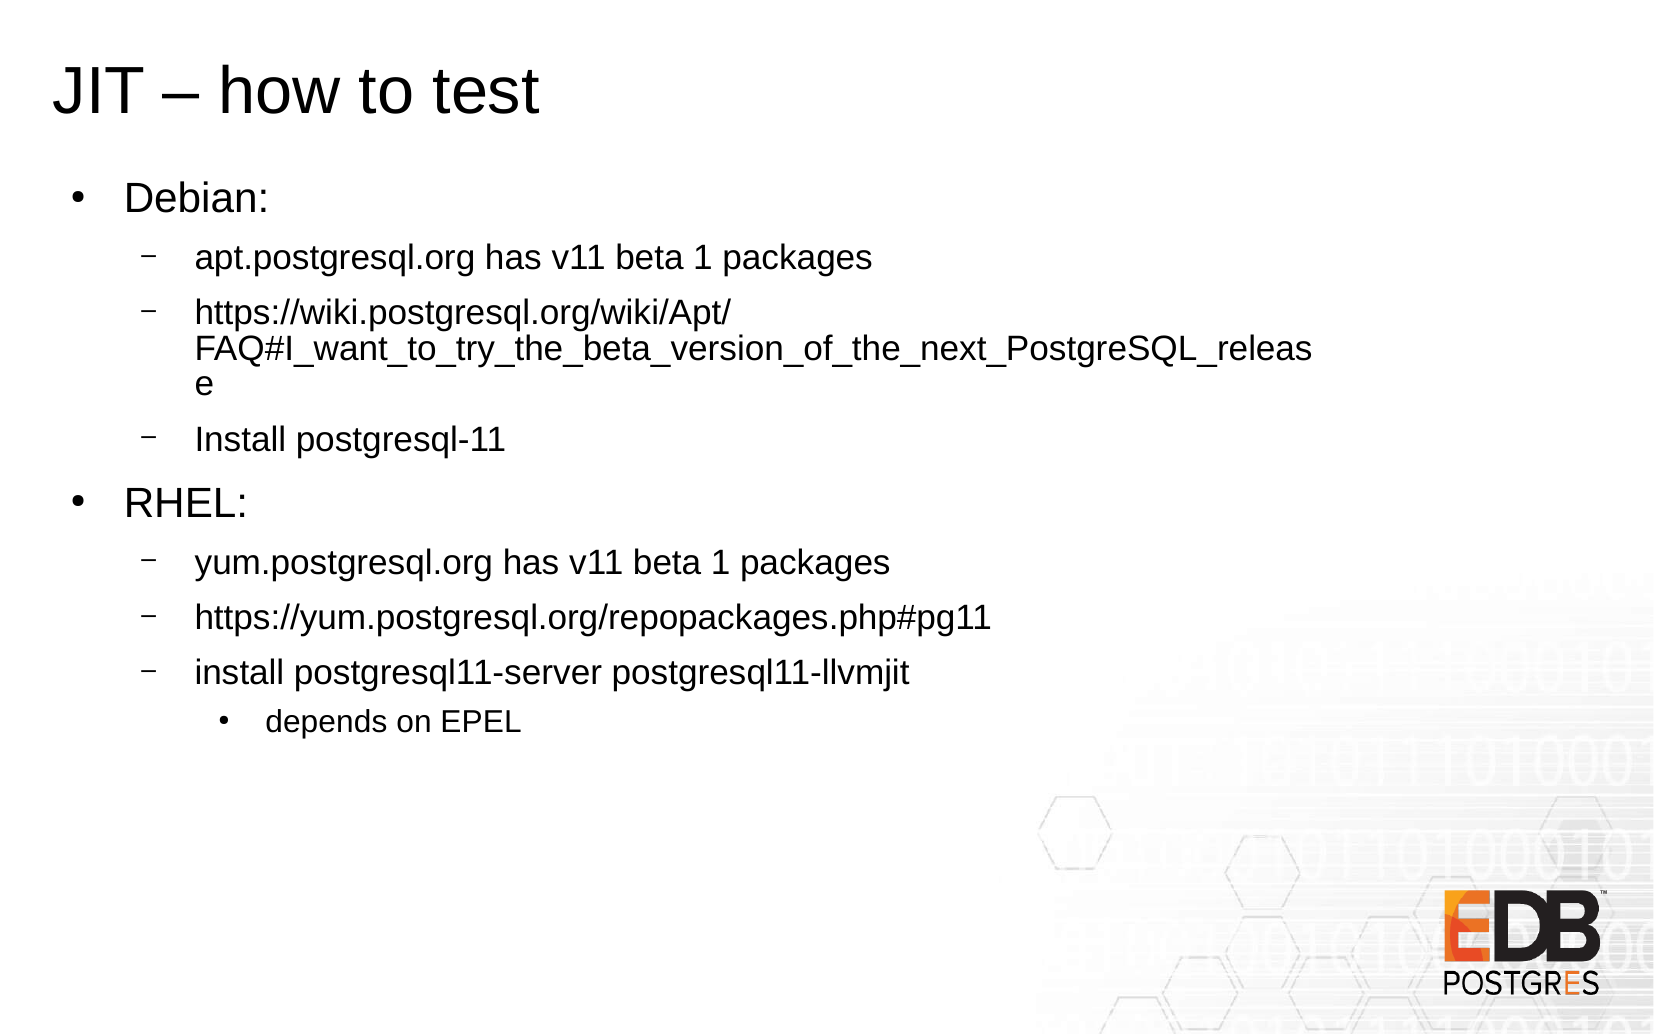

# JIT – how to test
Debian:
apt.postgresql.org has v11 beta 1 packages
https://wiki.postgresql.org/wiki/Apt/FAQ#I_want_to_try_the_beta_version_of_the_next_PostgreSQL_release
Install postgresql-11
RHEL:
yum.postgresql.org has v11 beta 1 packages
https://yum.postgresql.org/repopackages.php#pg11
install postgresql11-server postgresql11-llvmjit
depends on EPEL